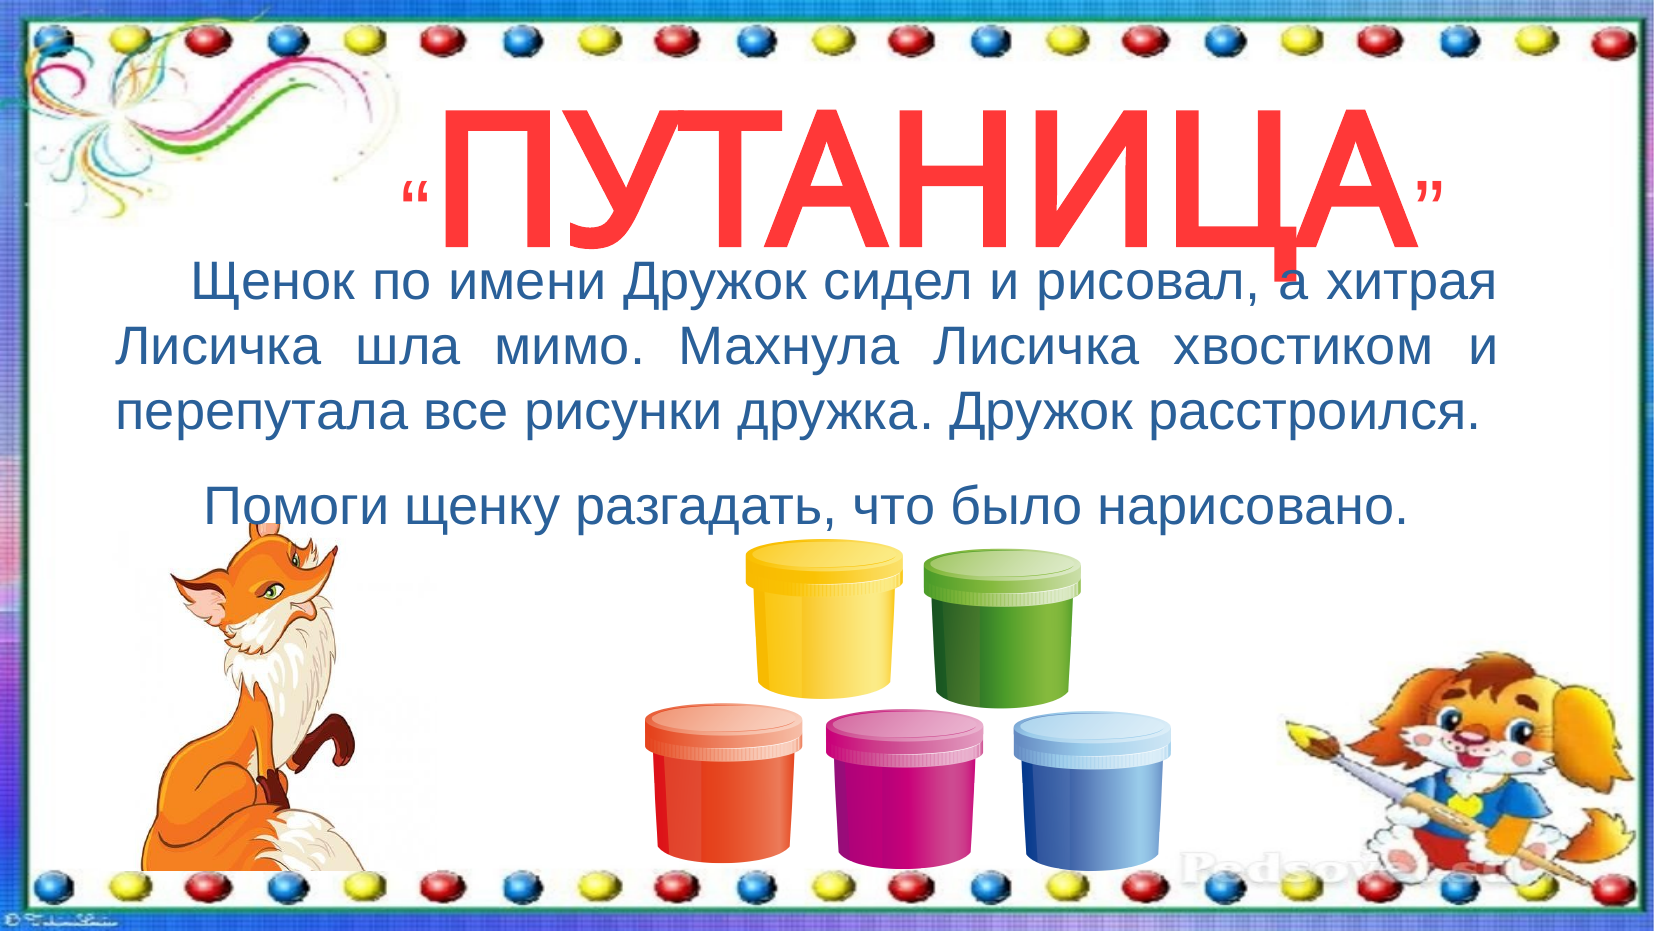

# “ПУТАНИЦА”
	Щенок по имени Дружок сидел и рисовал, а хитрая Лисичка шла мимо. Махнула Лисичка хвостиком и перепутала все рисунки дружка. Дружок расстроился.
Помоги щенку разгадать, что было нарисовано.